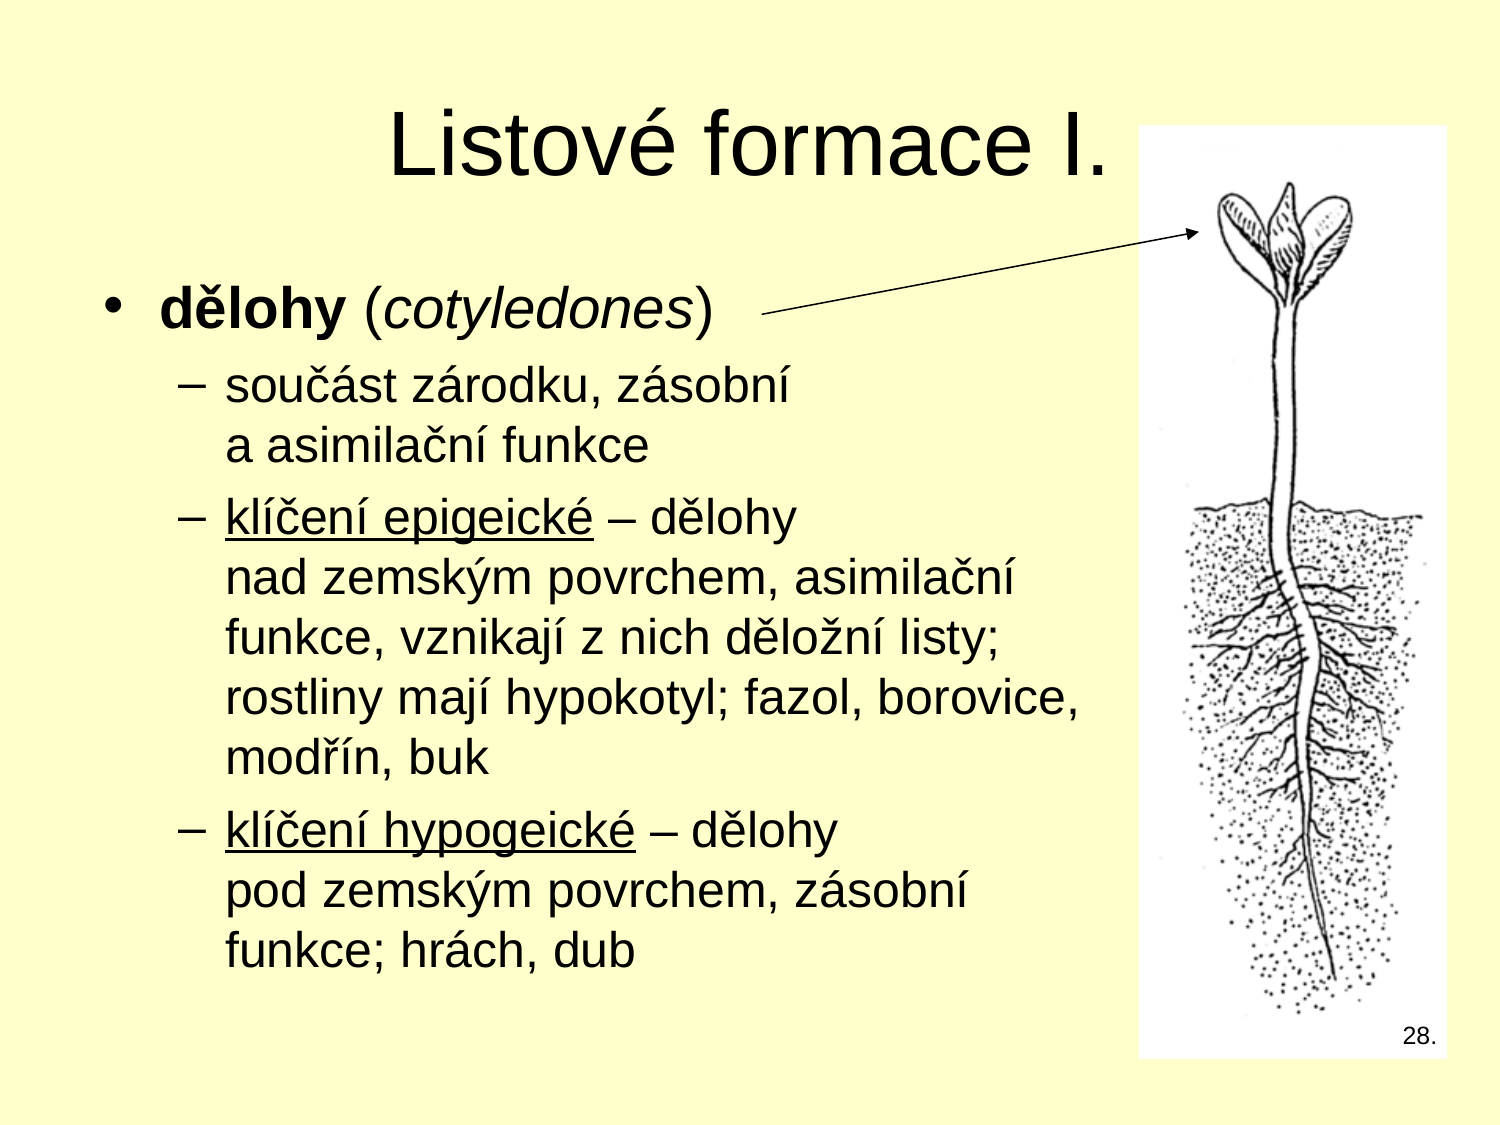

# Listové formace I.
dělohy (cotyledones)
součást zárodku, zásobní
a asimilační funkce
klíčení epigeické – dělohy
nad zemským povrchem, asimilační funkce, vznikají z nich děložní listy; rostliny mají hypokotyl; fazol, borovice, modřín, buk
klíčení hypogeické – dělohy
pod zemským povrchem, zásobní funkce; hrách, dub
28.